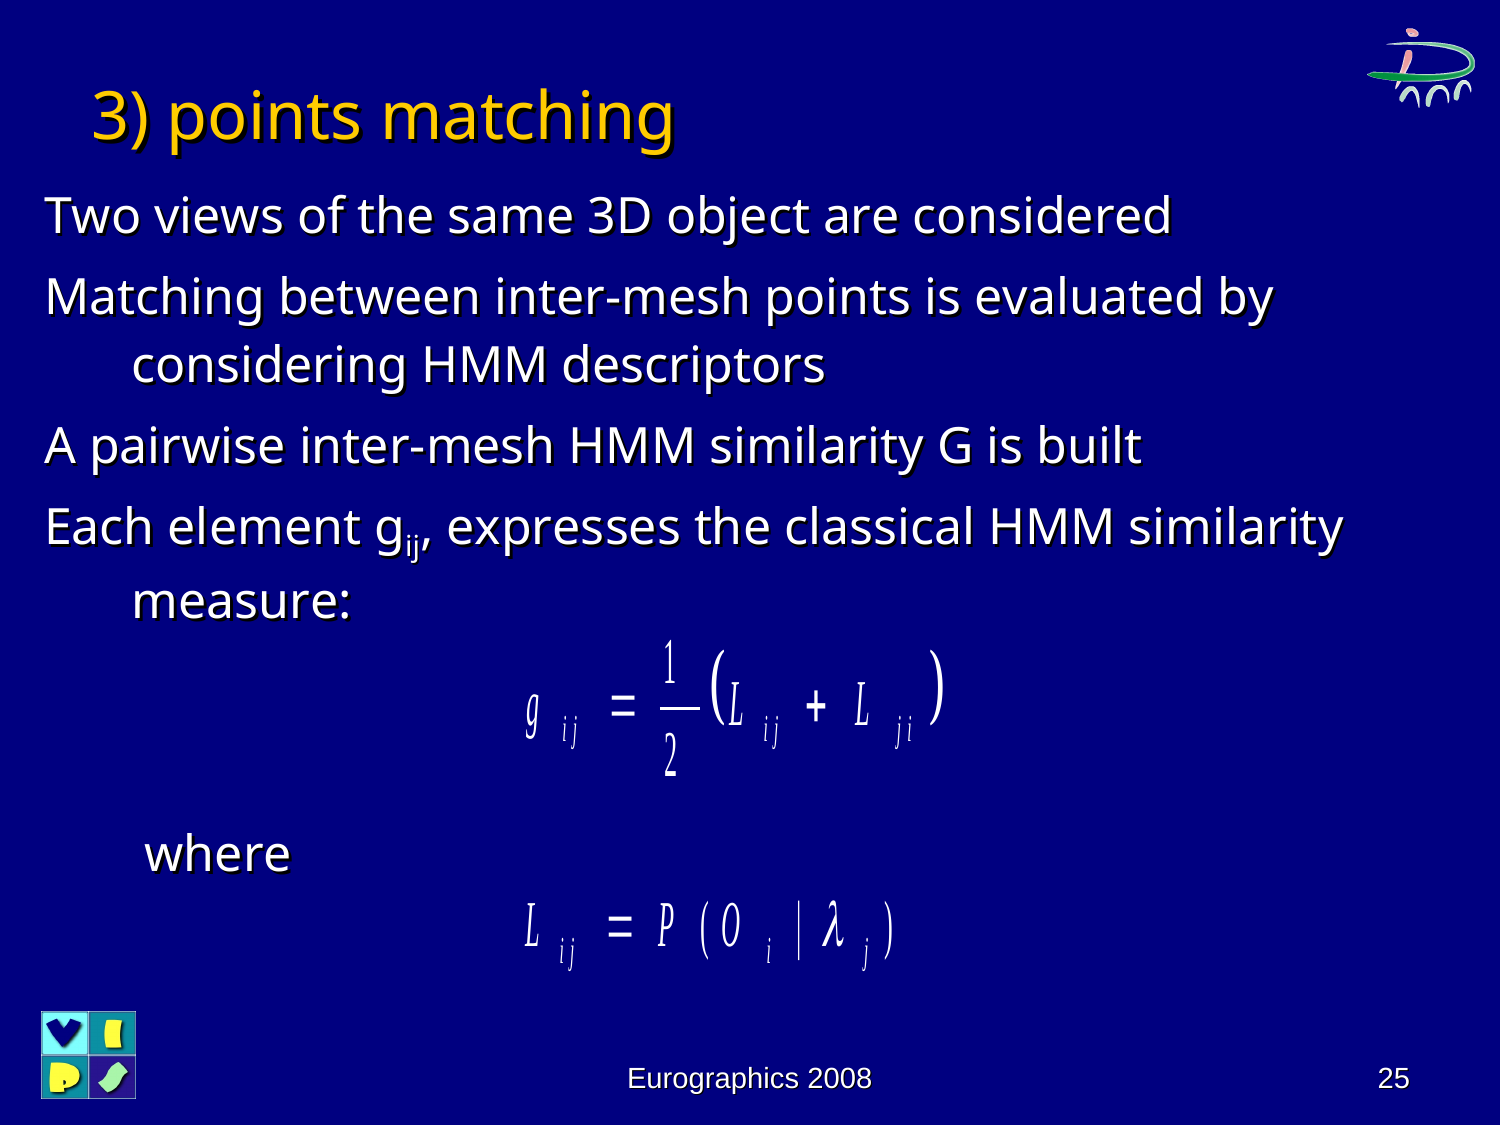

# 3) points matching
Two views of the same 3D object are considered
Matching between inter-mesh points is evaluated by considering HMM descriptors
A pairwise inter-mesh HMM similarity G is built
Each element gij, expresses the classical HMM similarity measure:
where
Eurographics 2008
25